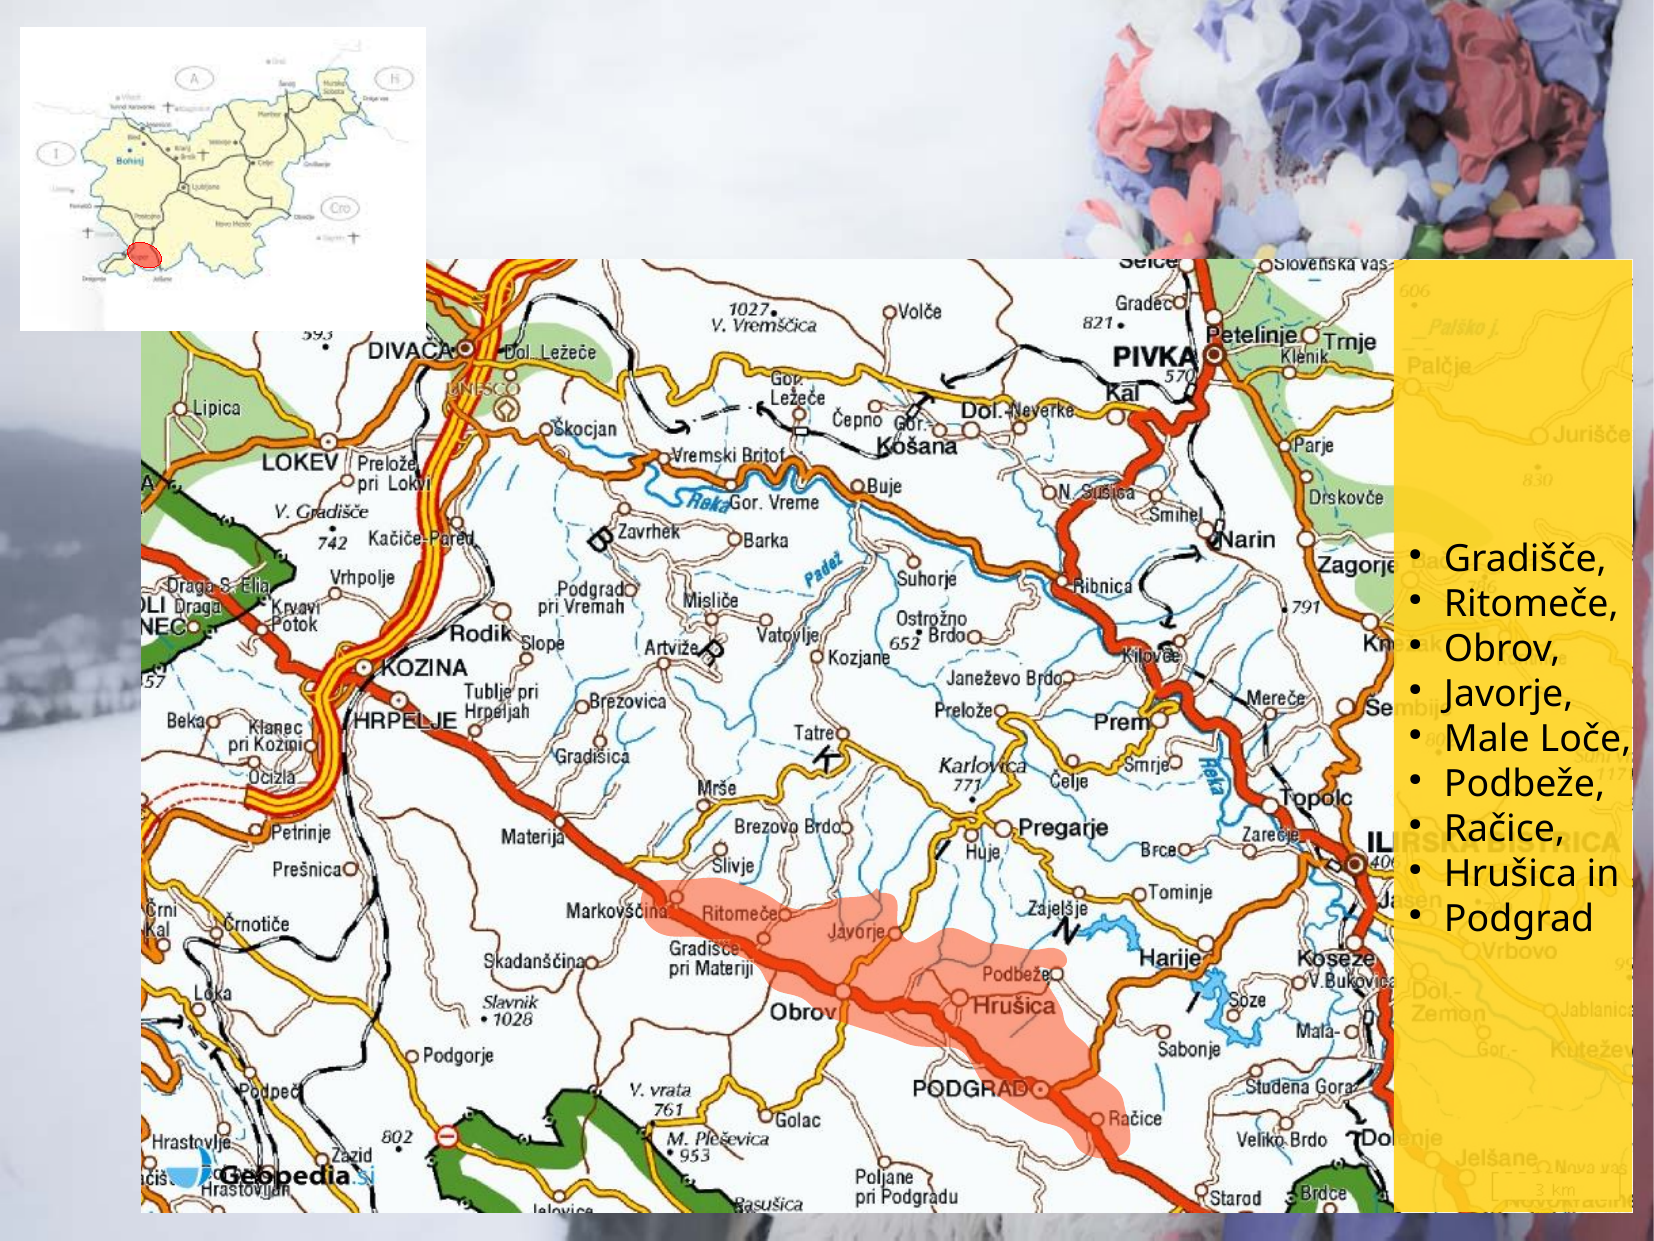

Gradišče,
Ritomeče,
Obrov,
Javorje,
Male Loče,
Podbeže,
Račice,
Hrušica in
Podgrad